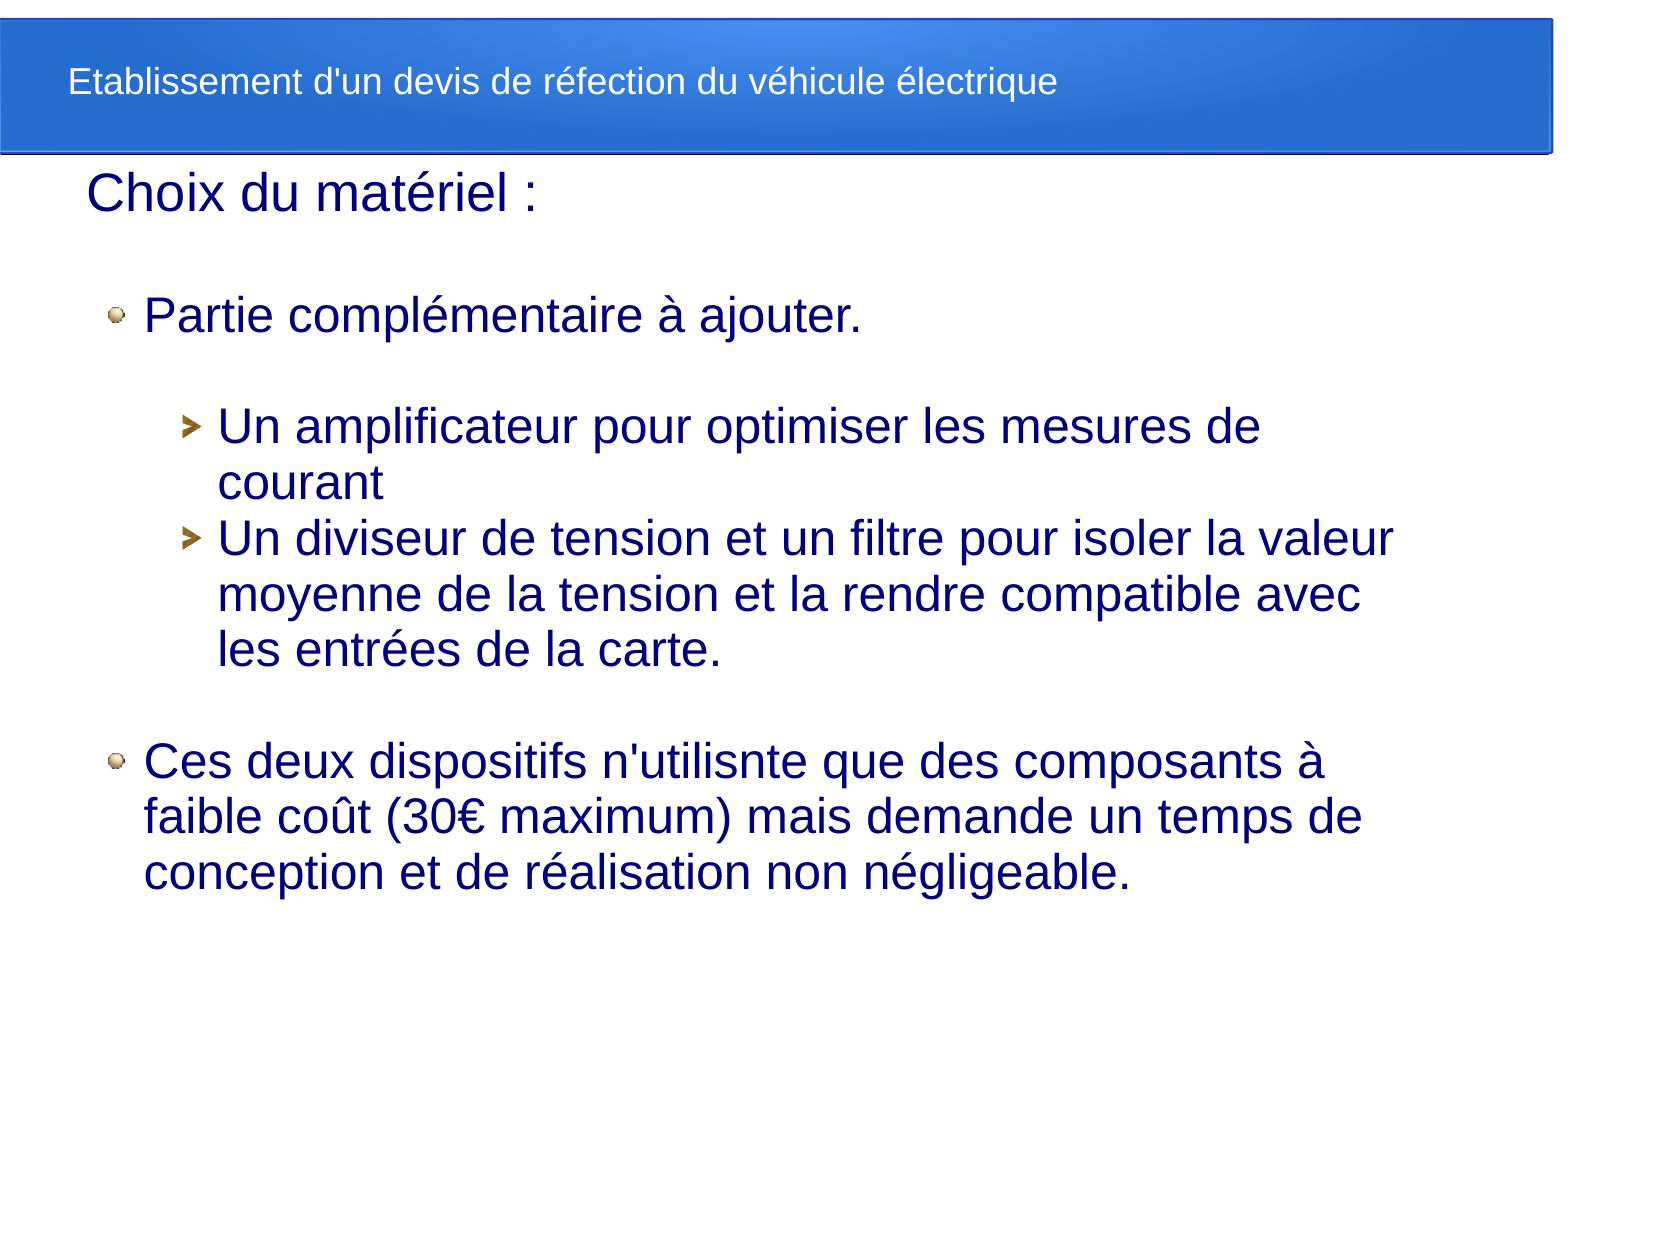

Etablissement d'un devis de réfection du véhicule électrique
Choix du matériel :
Partie complémentaire à ajouter.
Un amplificateur pour optimiser les mesures de courant
Un diviseur de tension et un filtre pour isoler la valeur moyenne de la tension et la rendre compatible avec les entrées de la carte.
Ces deux dispositifs n'utilisnte que des composants à faible coût (30€ maximum) mais demande un temps de conception et de réalisation non négligeable.